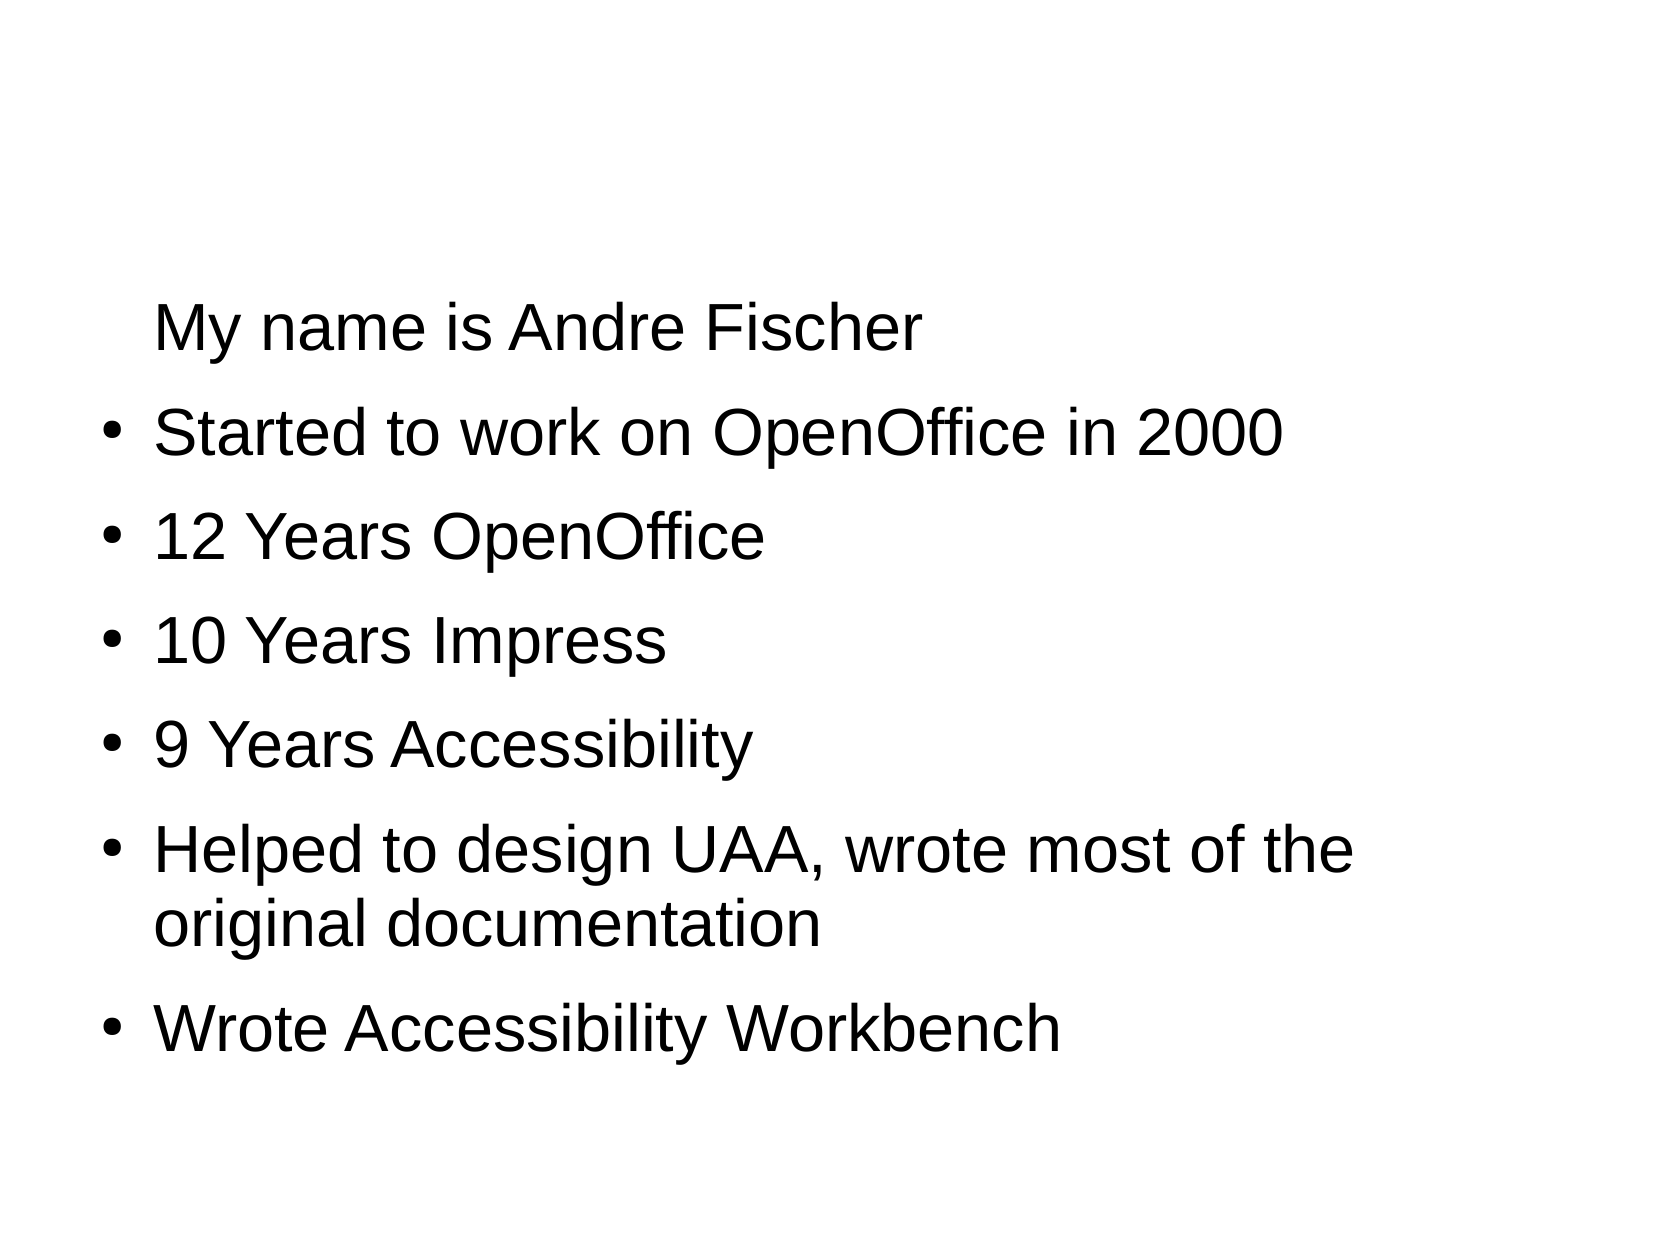

# My name is Andre Fischer
Started to work on OpenOffice in 2000
12 Years OpenOffice
10 Years Impress
9 Years Accessibility
Helped to design UAA, wrote most of the original documentation
Wrote Accessibility Workbench